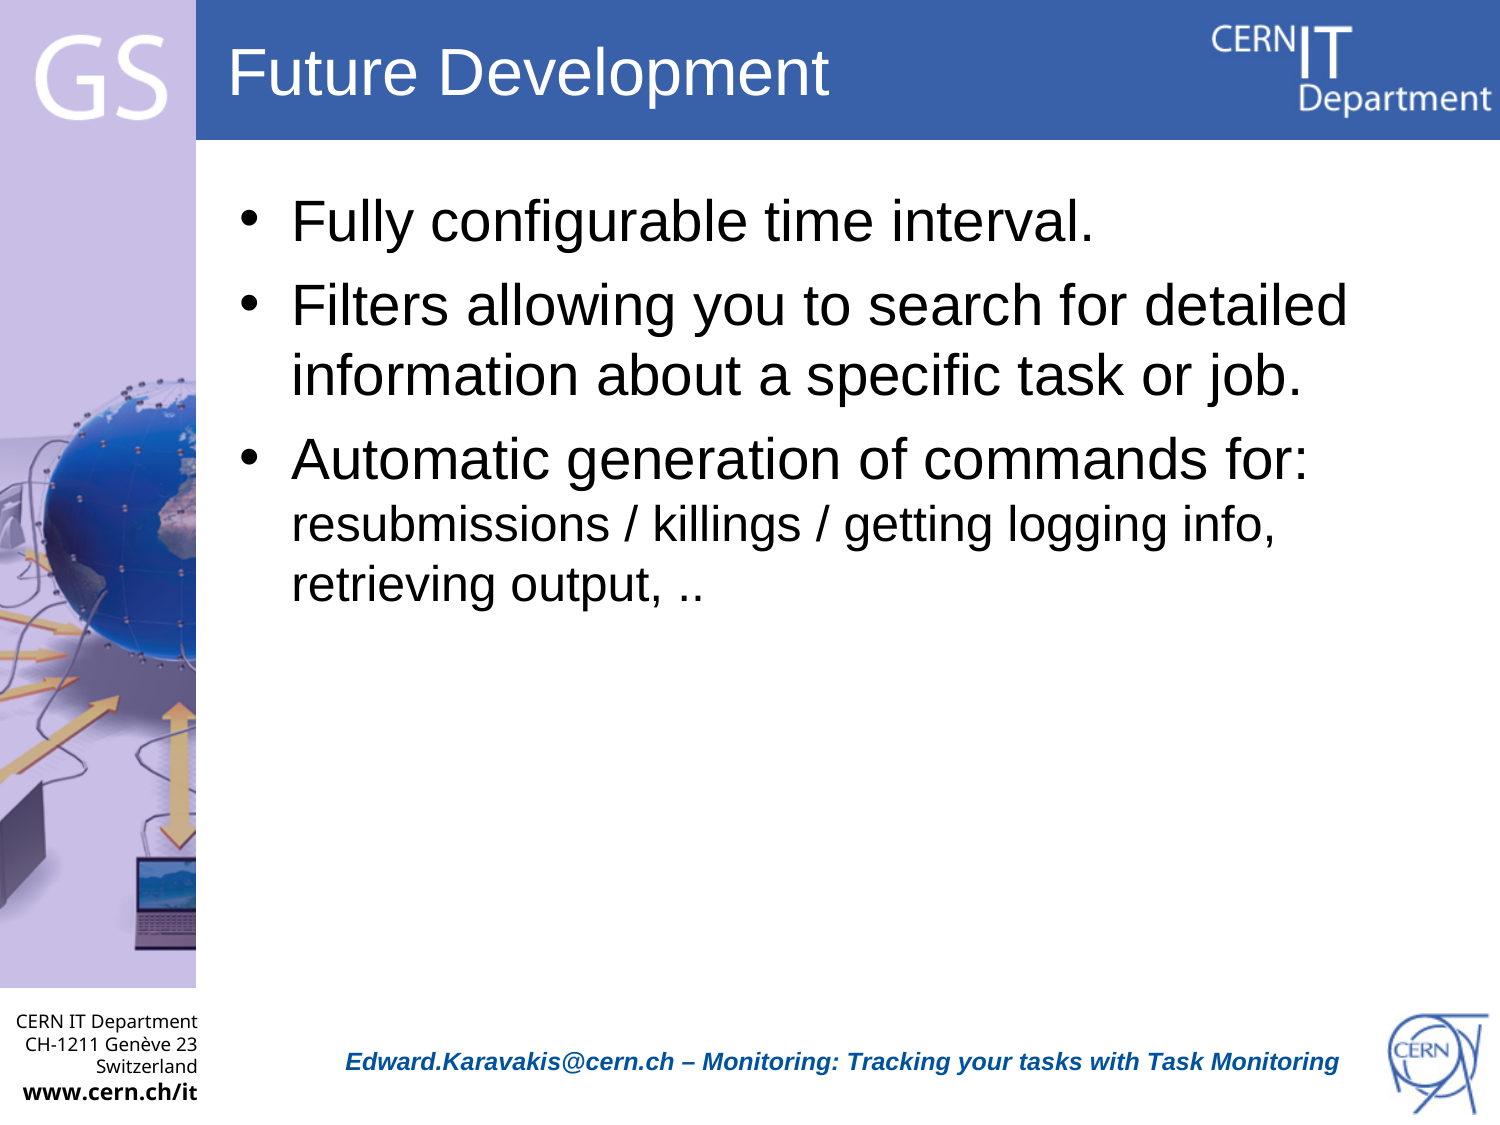

Future Development
Fully configurable time interval.
Filters allowing you to search for detailed information about a specific task or job.
Automatic generation of commands for: resubmissions / killings / getting logging info, retrieving output, ..
Edward.Karavakis@cern.ch – Monitoring: Tracking your tasks with Task Monitoring